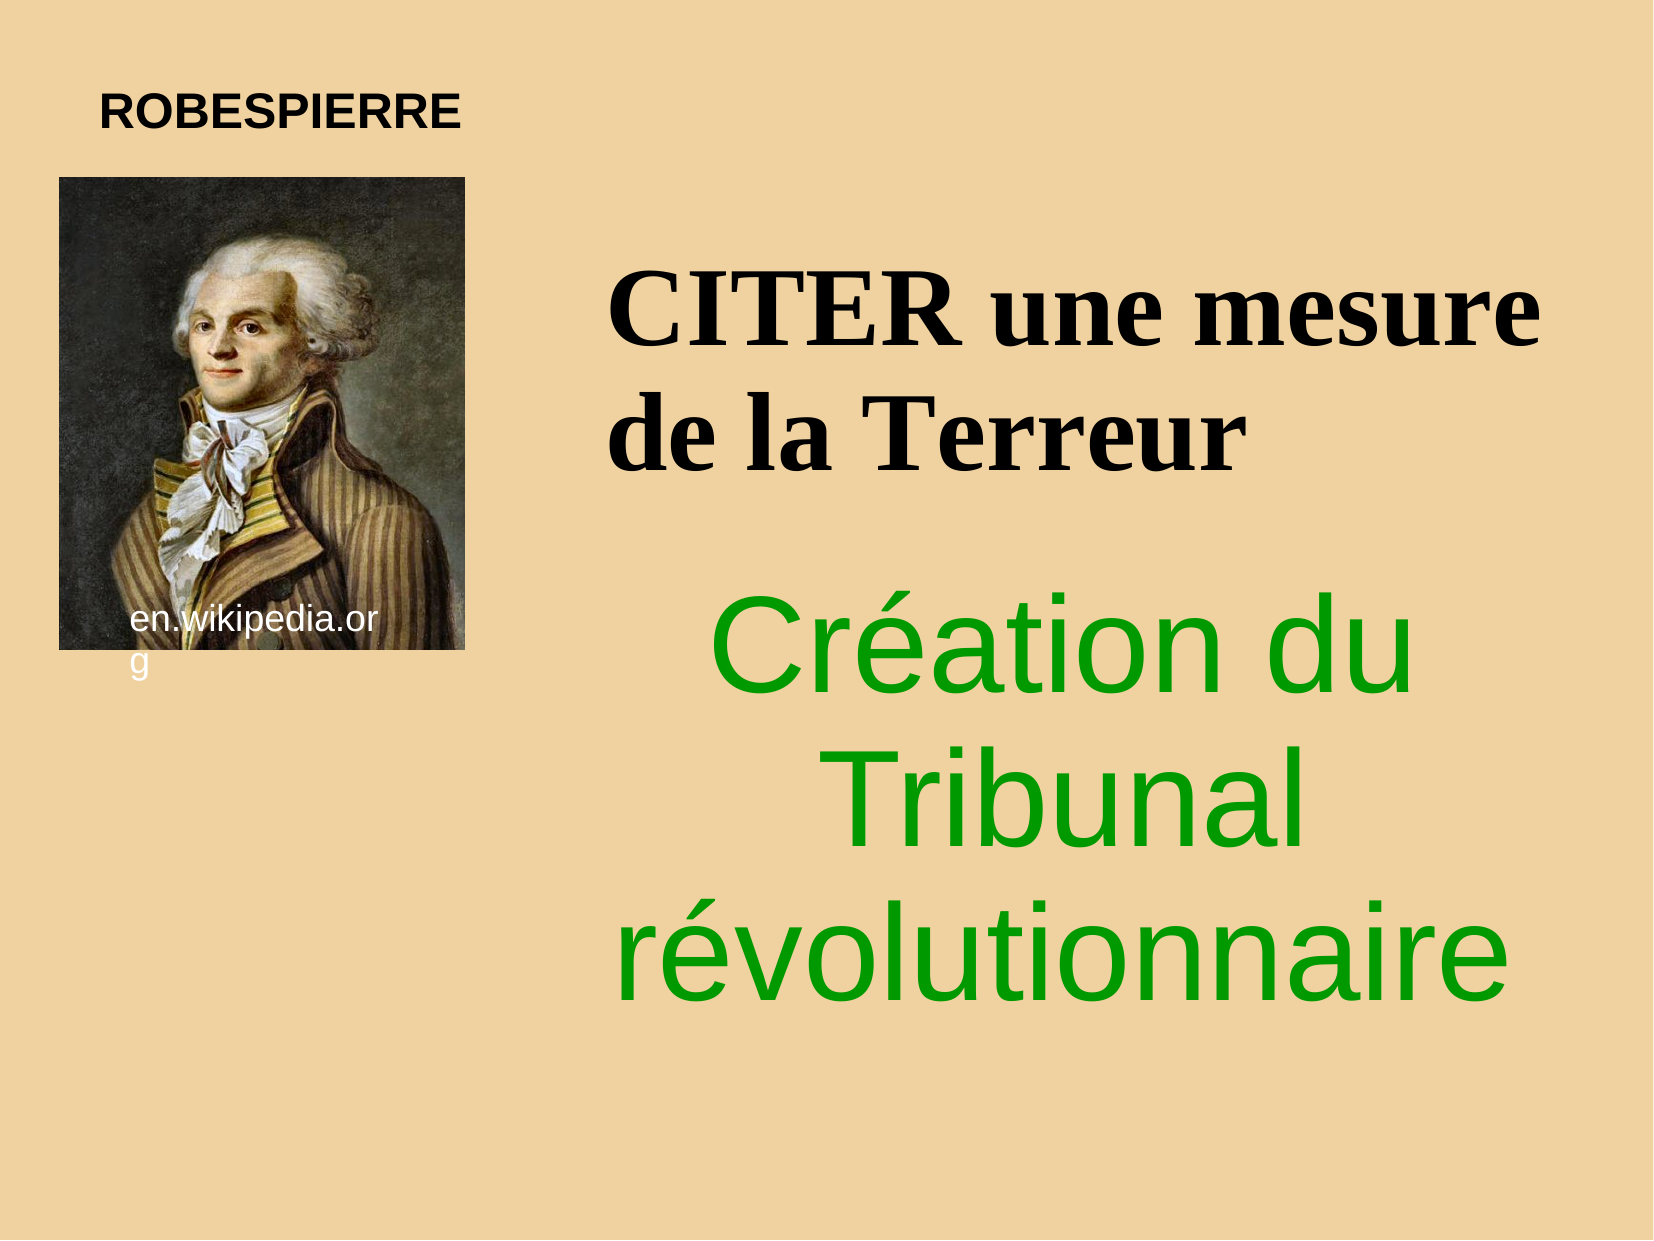

# CITER une mesure de la Terreur
ROBESPIERRE
Création du Tribunal révolutionnaire
en.wikipedia.org